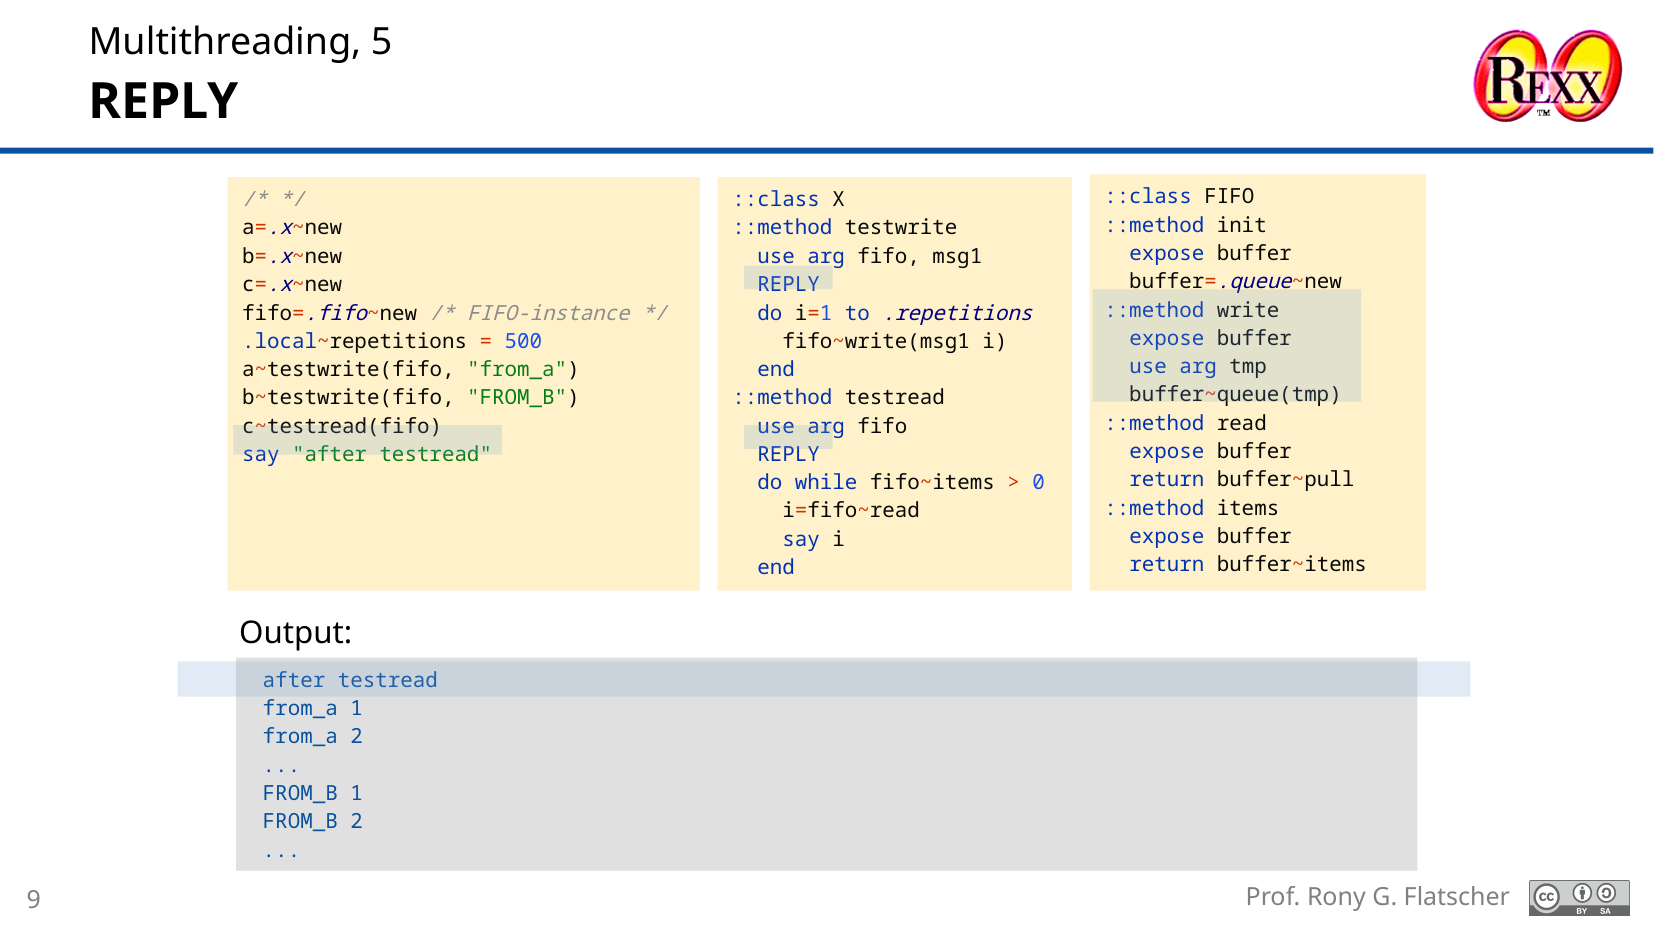

# Multithreading, 5 REPLY
::class FIFO
::method init
 expose buffer
 buffer=.queue~new
::method write
 expose buffer
 use arg tmp
 buffer~queue(tmp)
::method read
 expose buffer
 return buffer~pull
::method items
 expose buffer
 return buffer~items
/* */
a=.x~new
b=.x~new
c=.x~new
fifo=.fifo~new /* FIFO-instance */
.local~repetitions = 500
a~testwrite(fifo, "from_a")
b~testwrite(fifo, "FROM_B")
c~testread(fifo)
say "after testread"
::class X
::method testwrite
 use arg fifo, msg1
 REPLY
 do i=1 to .repetitions
 fifo~write(msg1 i)
 end
::method testread
 use arg fifo
 REPLY
 do while fifo~items > 0
 i=fifo~read
 say i
 end
Output:
after testread
from_a 1
from_a 2
...
FROM_B 1
FROM_B 2
...